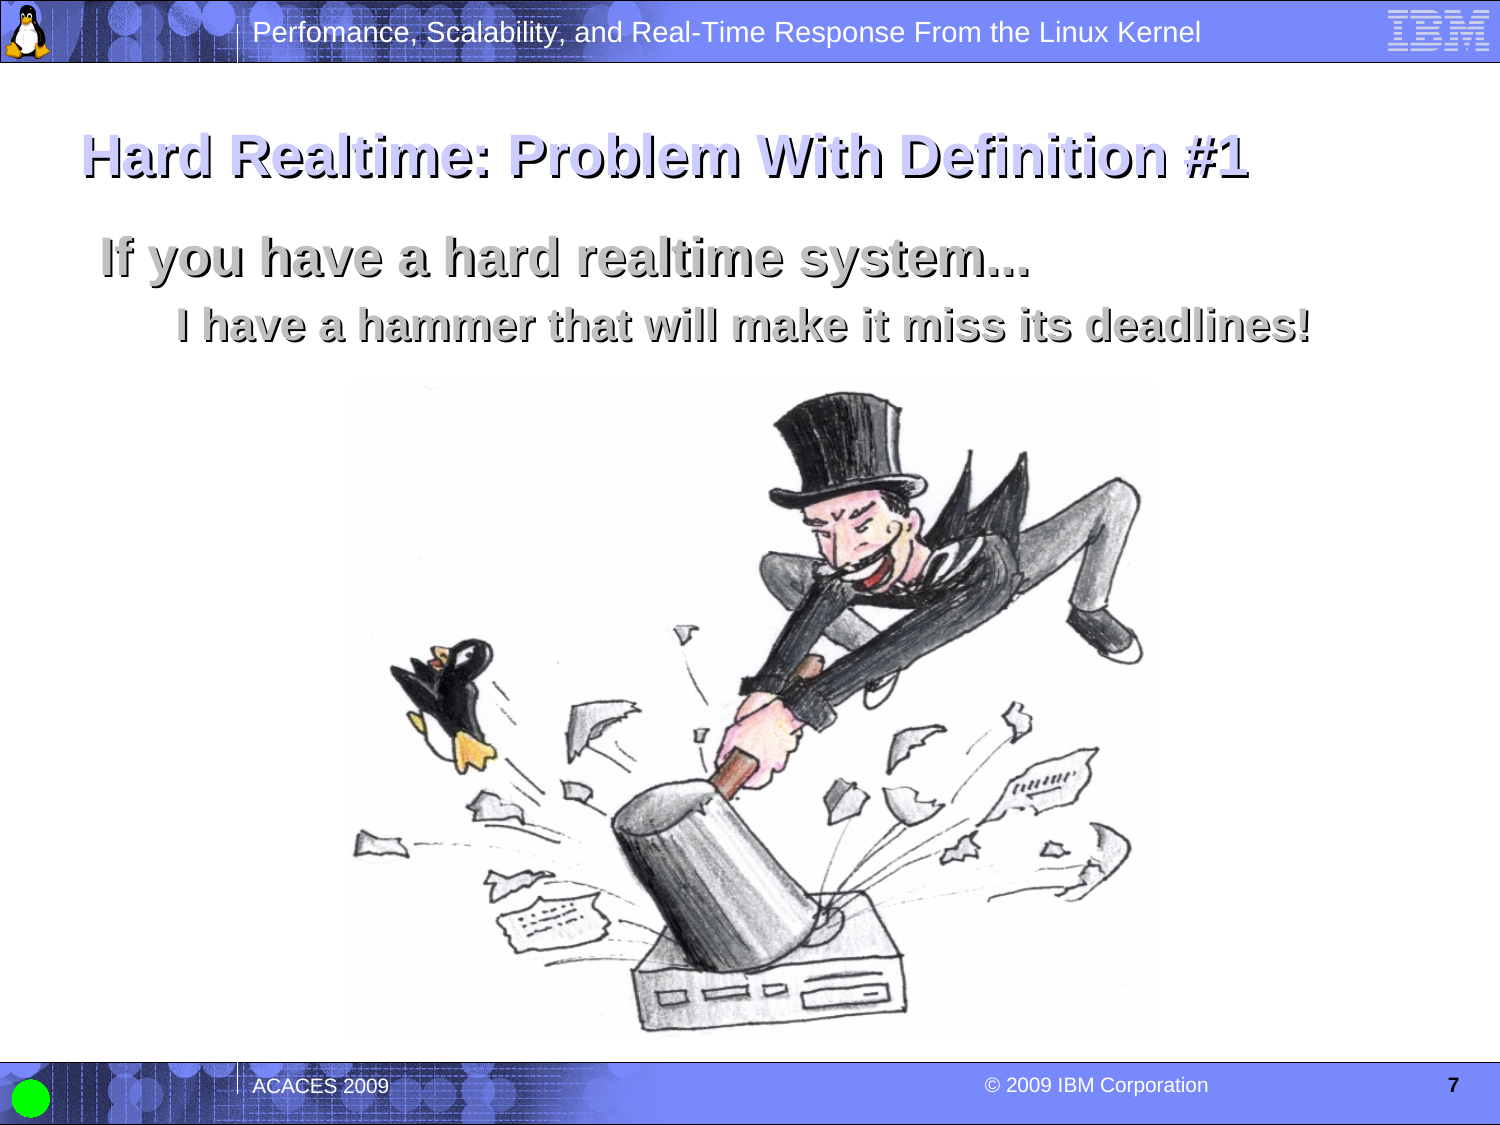

# Hard Realtime: Problem With Definition #1
If you have a hard realtime system...
I have a hammer that will make it miss its deadlines!
7